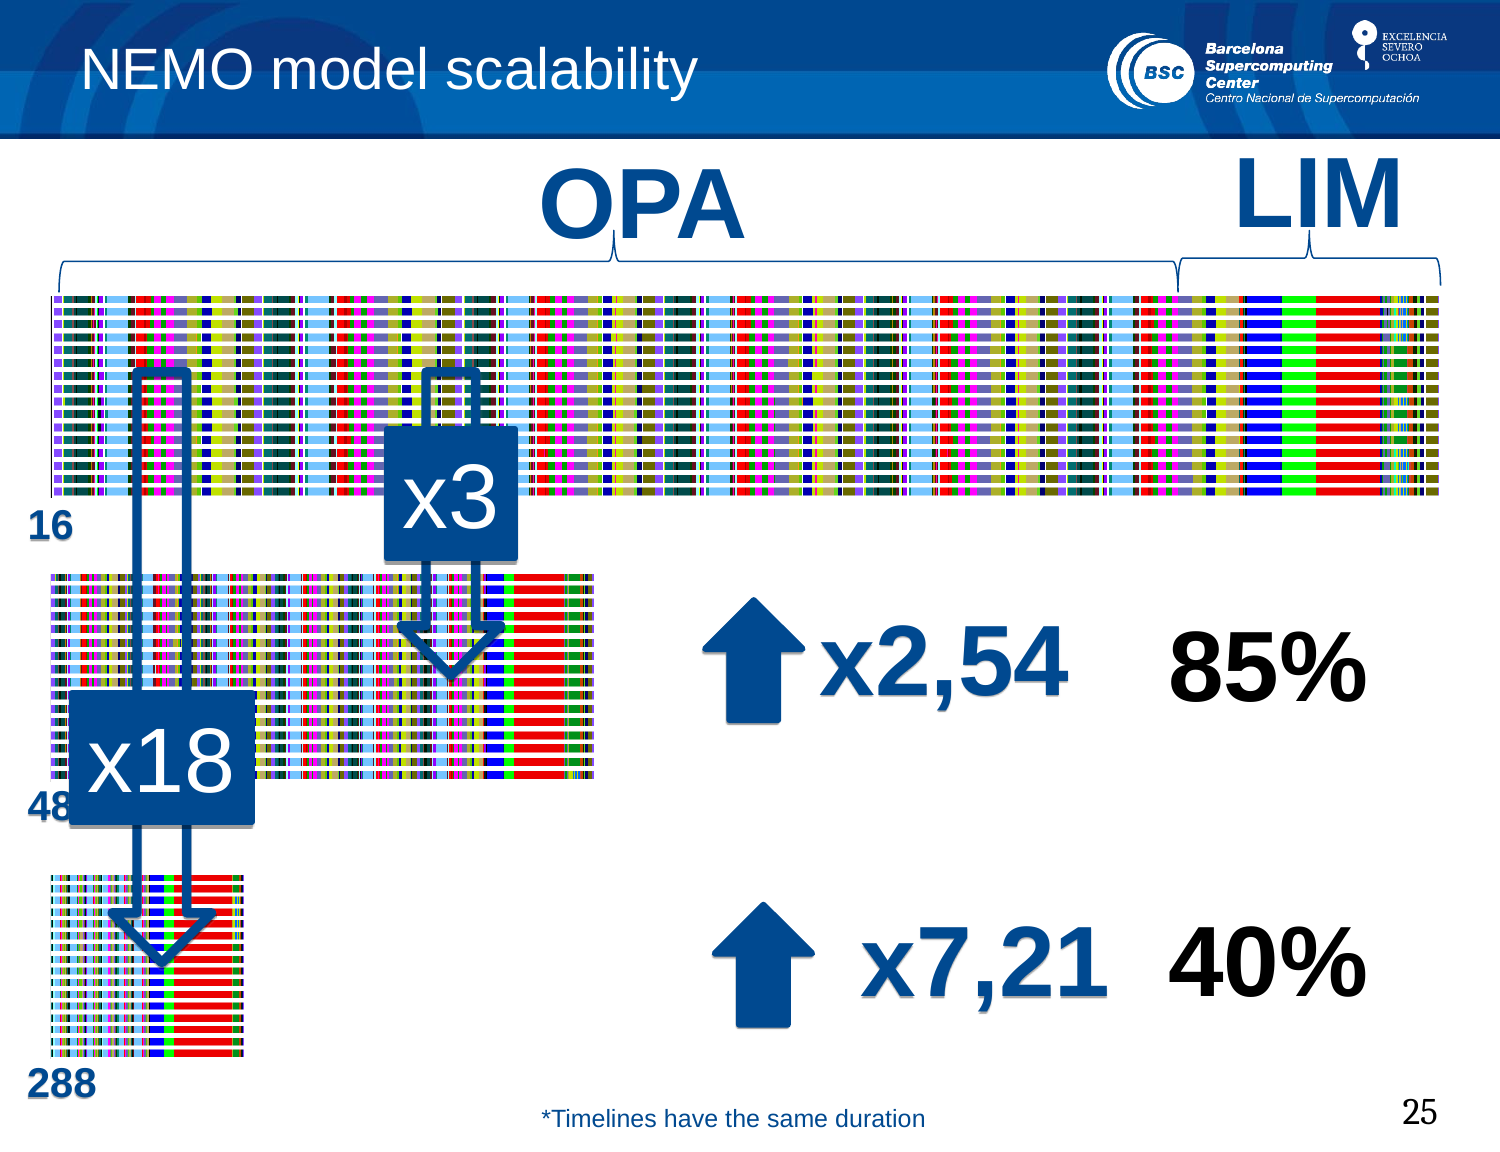

# NEMO model scalability
LIM
OPA
x18
x3
16
x2,54
85%
48
x7,21
40%
288
*Timelines have the same duration